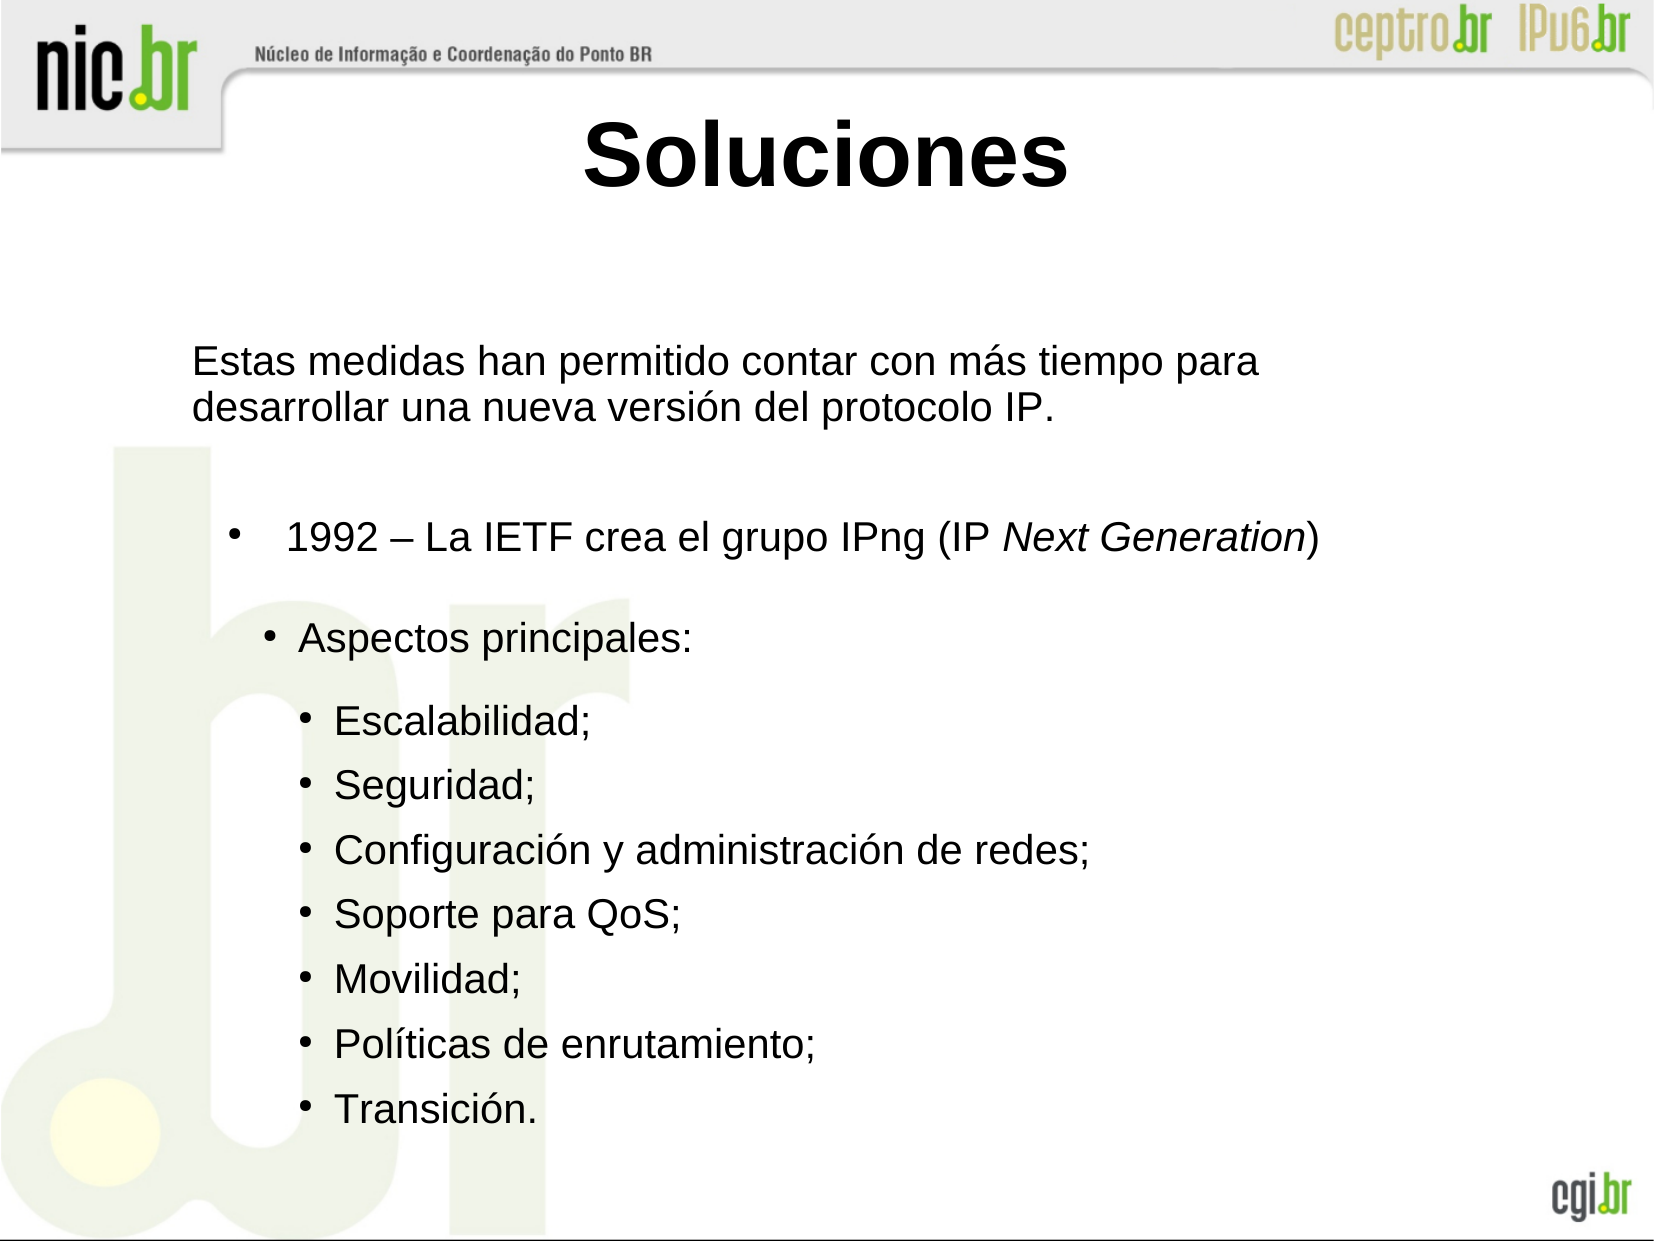

Soluciones
Estas medidas han permitido contar con más tiempo para desarrollar una nueva versión del protocolo IP.
 1992 – La IETF crea el grupo IPng (IP Next Generation)‏
Aspectos principales:
Escalabilidad;
Seguridad;
Configuración y administración de redes;
Soporte para QoS;
Movilidad;
Políticas de enrutamiento;
Transición.